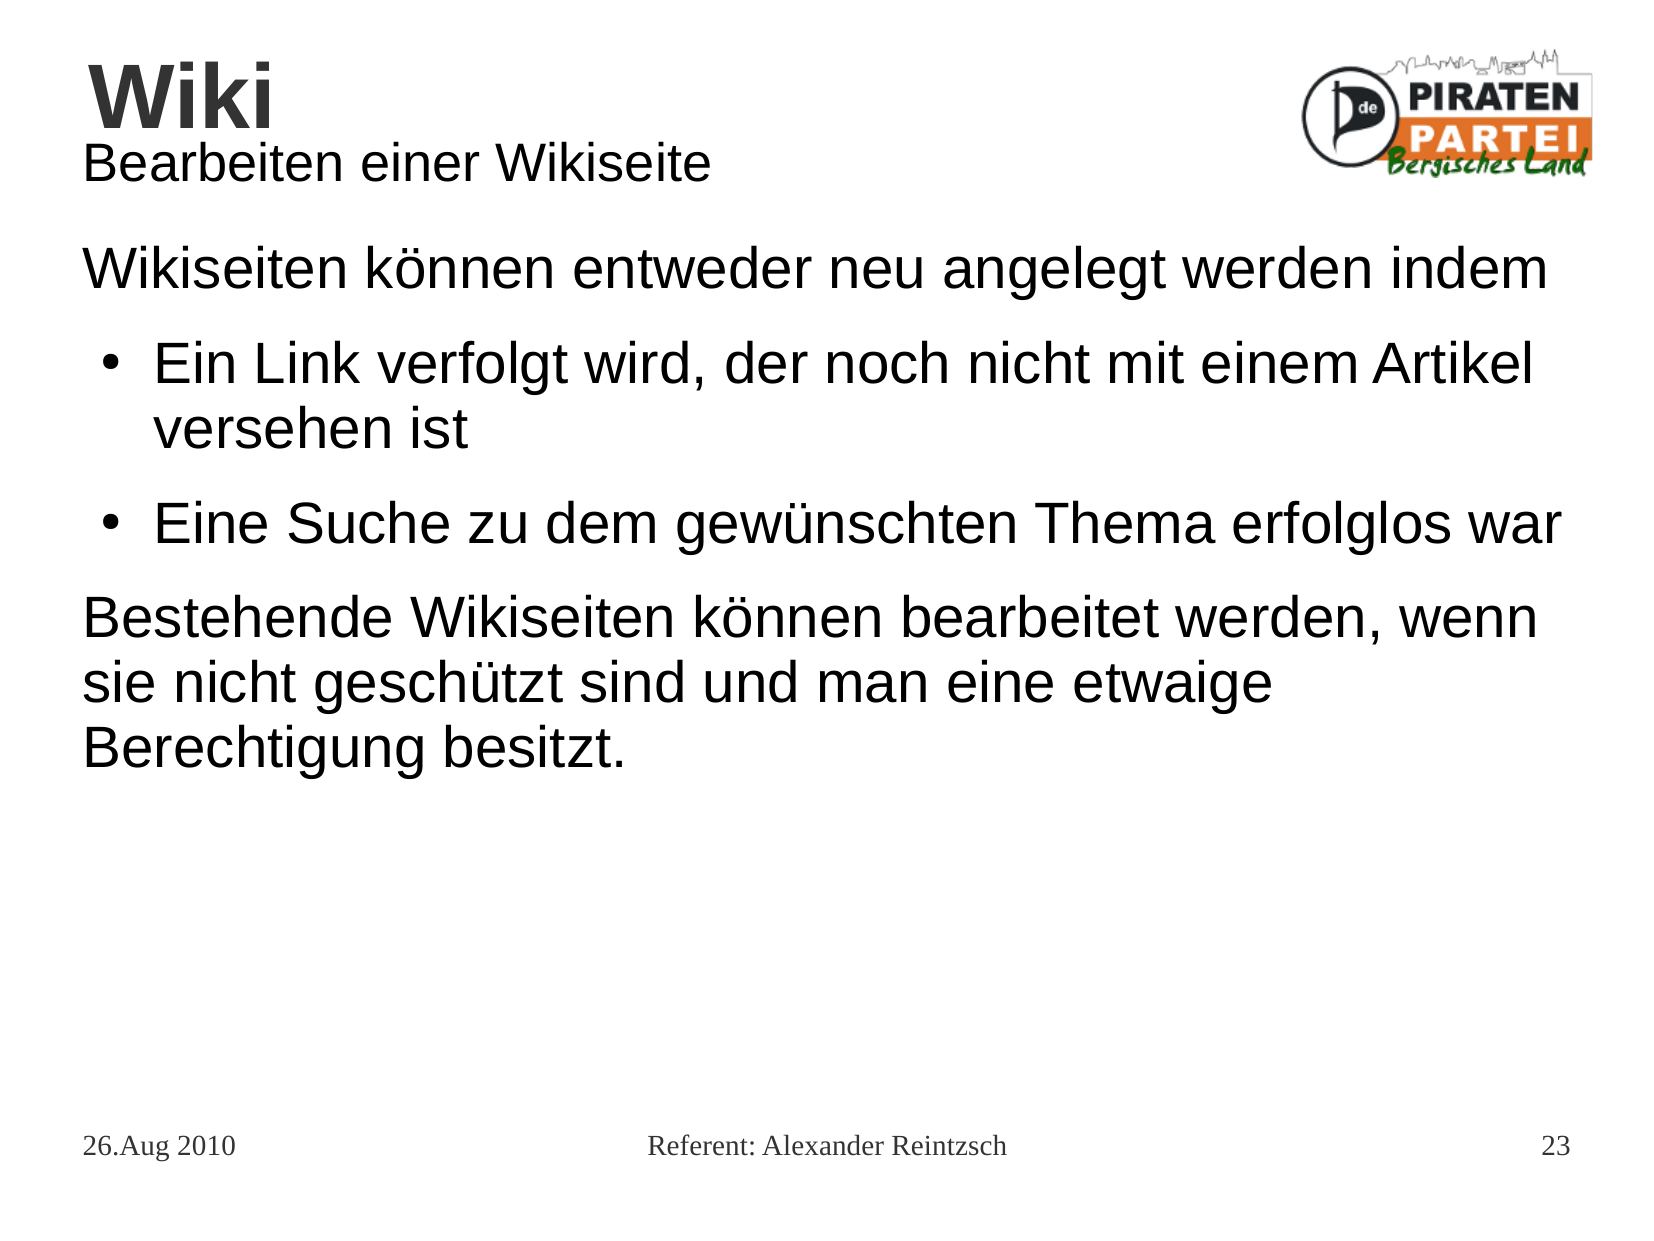

# Bearbeiten einer Wikiseite
Wikiseiten können entweder neu angelegt werden indem
Ein Link verfolgt wird, der noch nicht mit einem Artikel versehen ist
Eine Suche zu dem gewünschten Thema erfolglos war
Bestehende Wikiseiten können bearbeitet werden, wenn sie nicht geschützt sind und man eine etwaige Berechtigung besitzt.
23